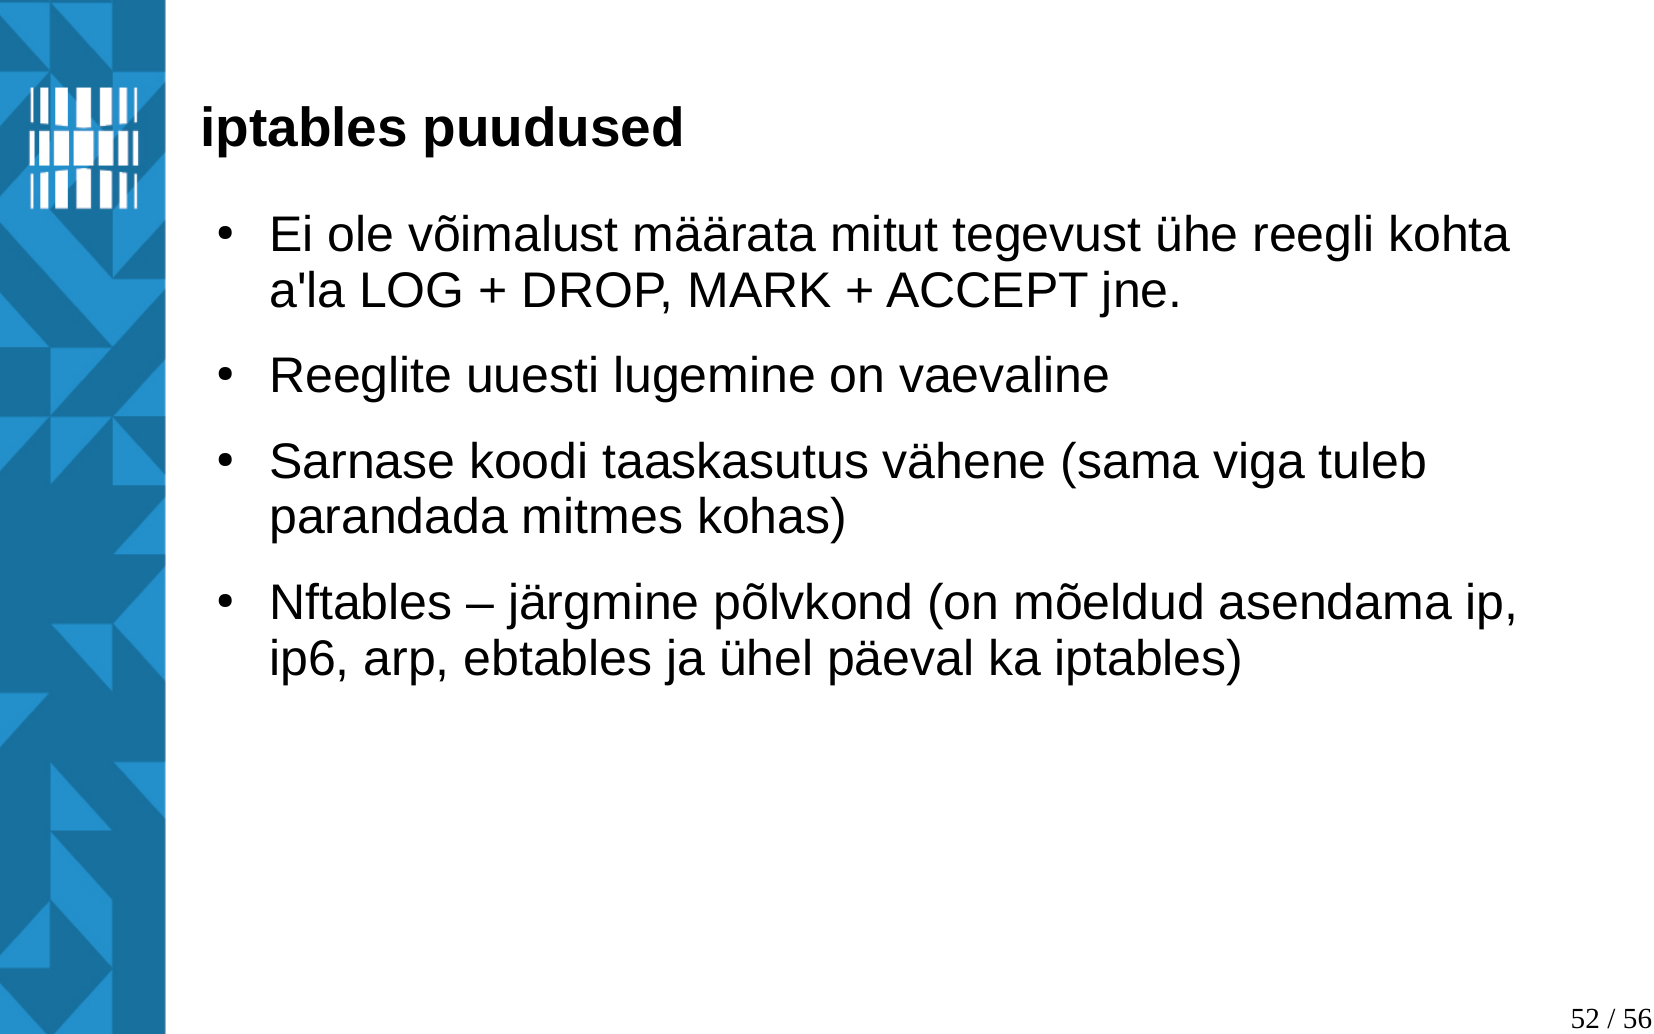

# iptables puudused
Ei ole võimalust määrata mitut tegevust ühe reegli kohta a'la LOG + DROP, MARK + ACCEPT jne.
Reeglite uuesti lugemine on vaevaline
Sarnase koodi taaskasutus vähene (sama viga tuleb parandada mitmes kohas)
Nftables – järgmine põlvkond (on mõeldud asendama ip, ip6, arp, ebtables ja ühel päeval ka iptables)
52